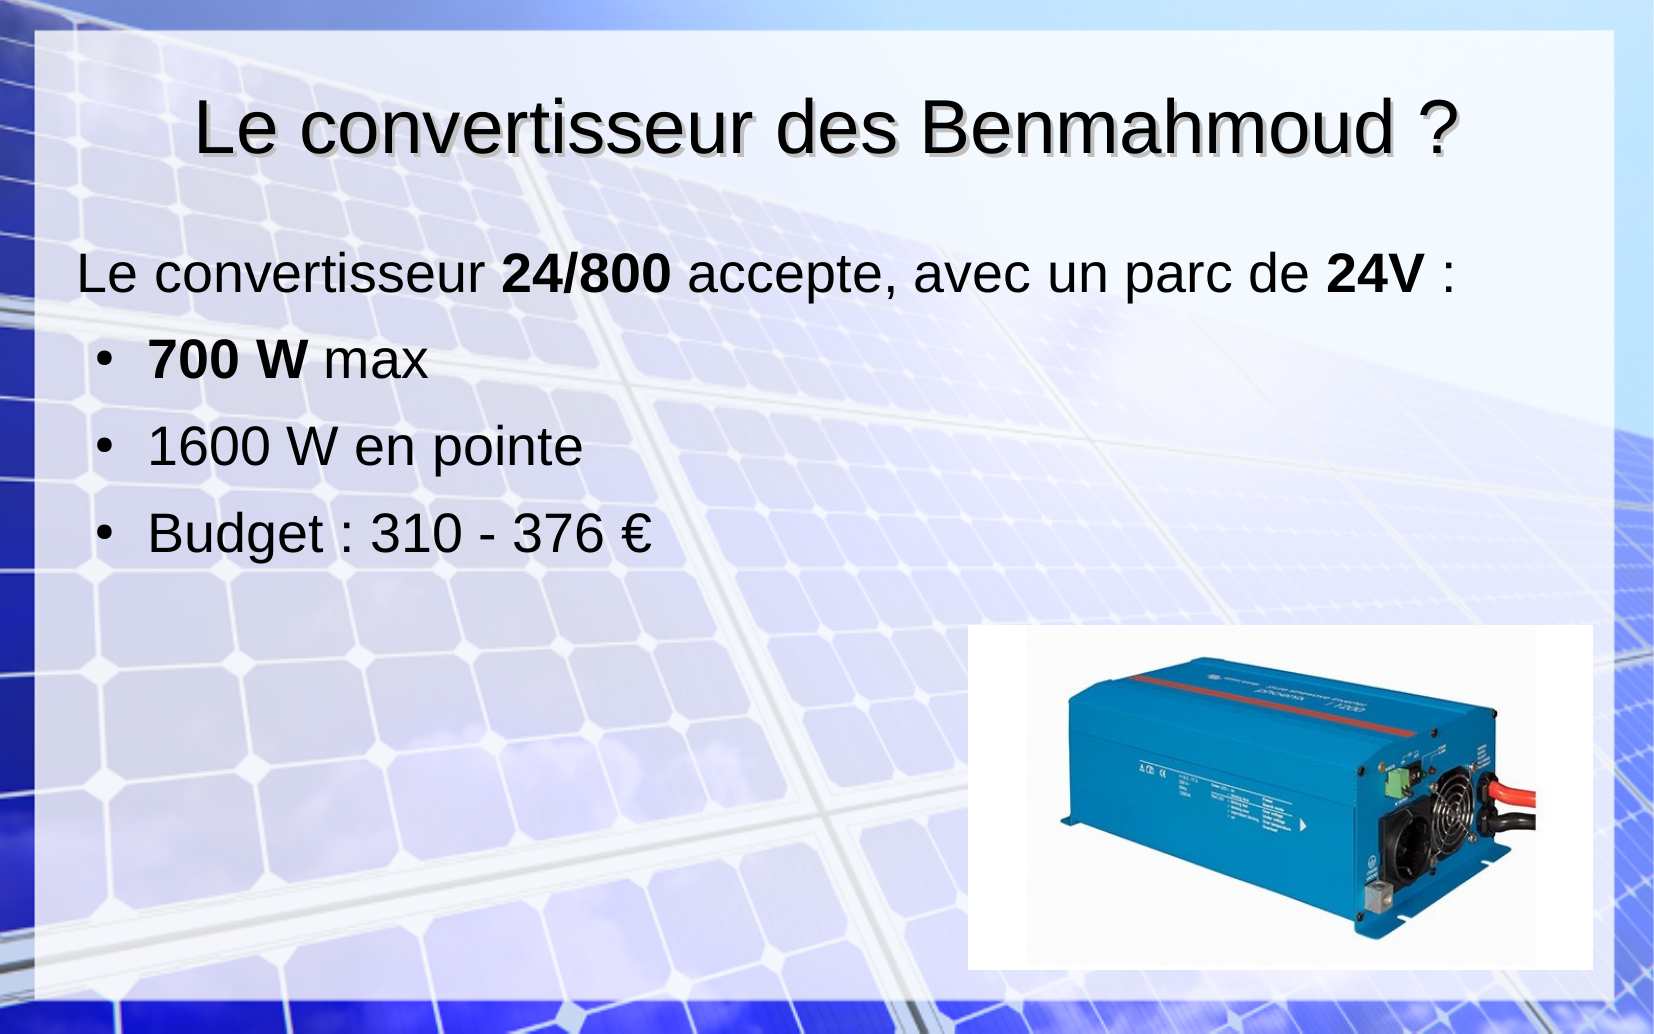

# Le convertisseur des Benmahmoud ?
Le convertisseur 24/800 accepte, avec un parc de 24V :
700 W max
1600 W en pointe
Budget : 310 - 376 €